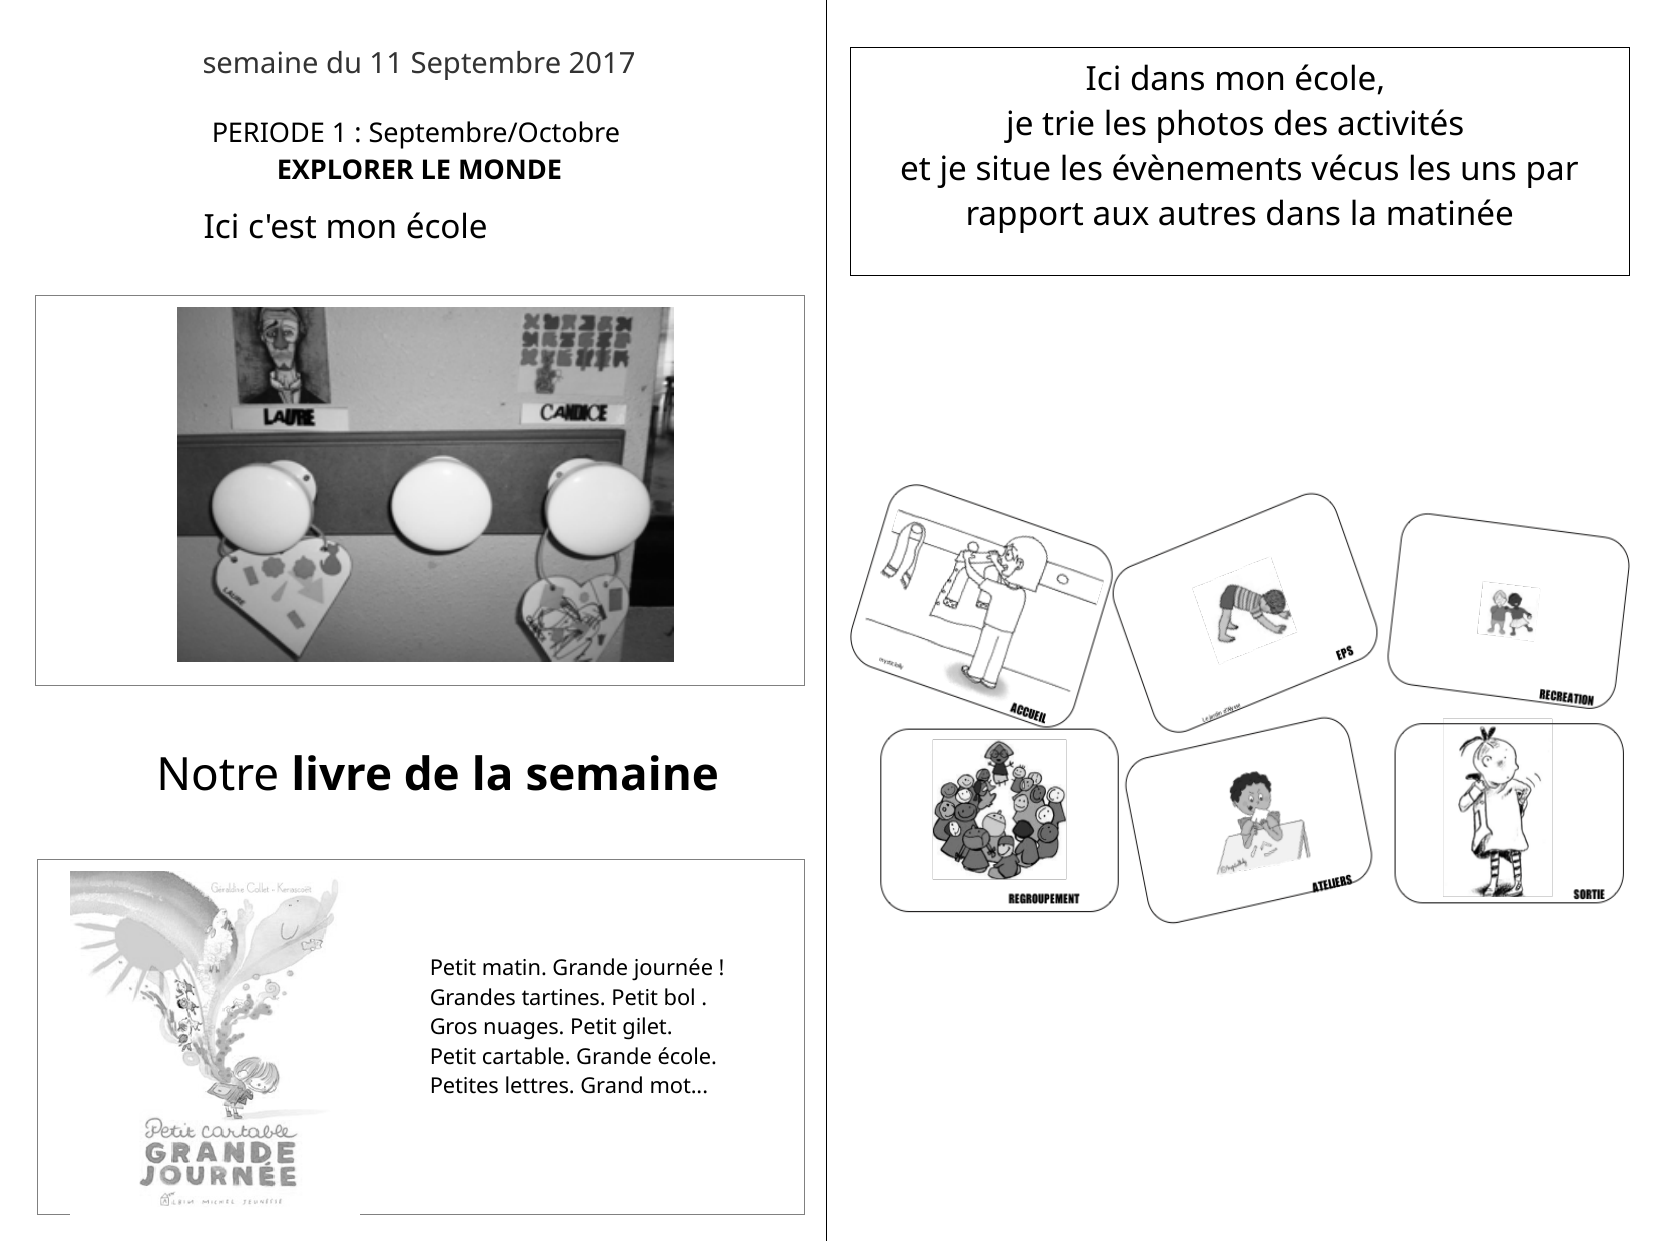

semaine du 11 Septembre 2017
Ici dans mon école,
je trie les photos des activités
et je situe les évènements vécus les uns par rapport aux autres dans la matinée
PERIODE 1 : Septembre/Octobre
EXPLORER LE MONDE
Ici c'est mon école
Notre livre de la semaine
Petit matin. Grande journée !
Grandes tartines. Petit bol .
Gros nuages. Petit gilet.
Petit cartable. Grande école.
Petites lettres. Grand mot...